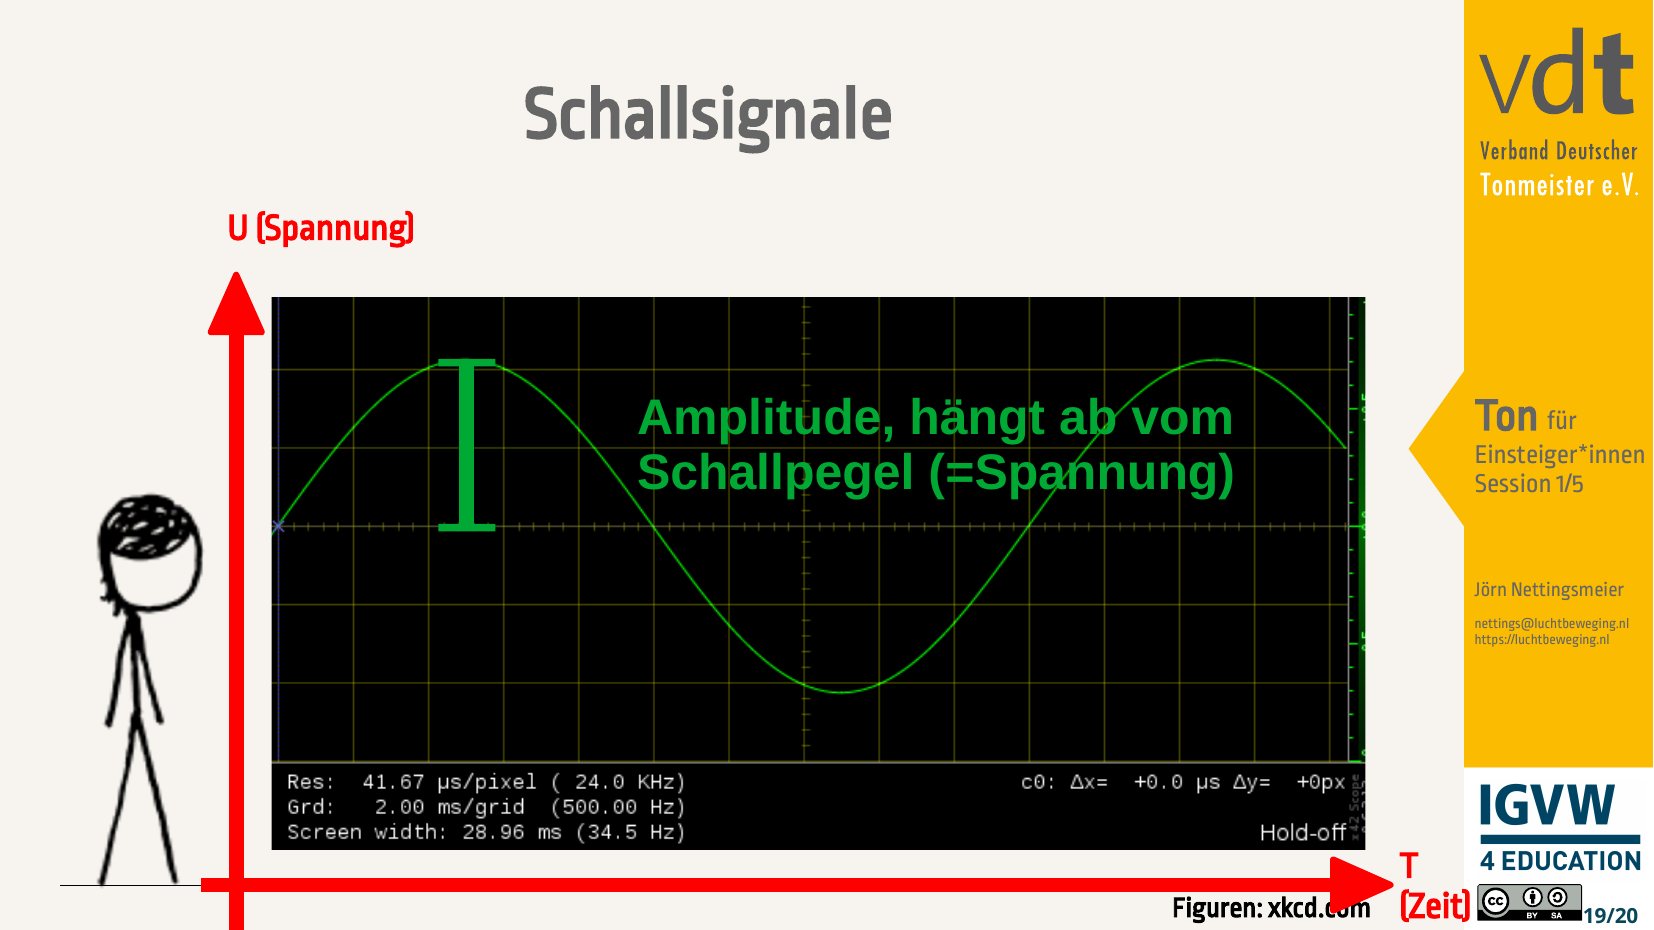

# Schallsignale
U (Spannung)
Amplitude, hängt ab vom
Schallpegel (=Spannung)
T
(Zeit)
Figuren: xkcd.com